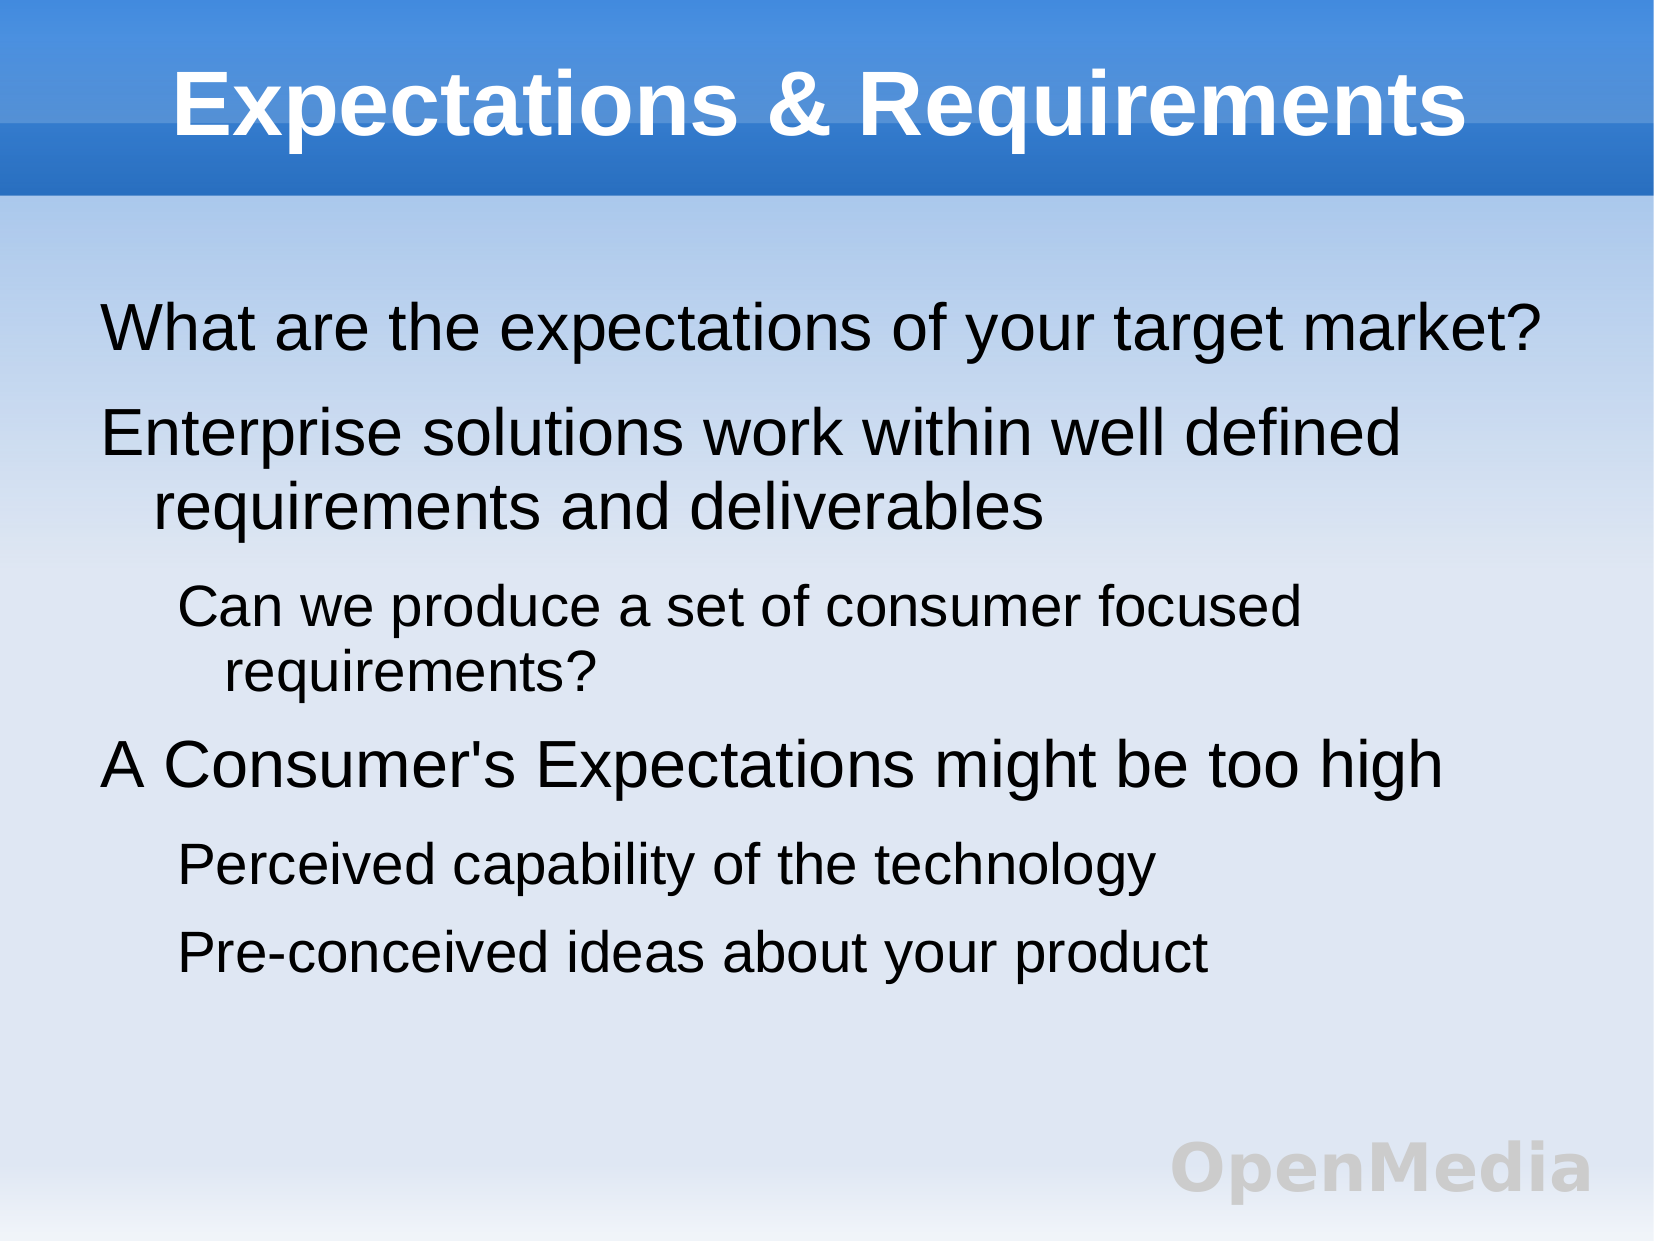

# Expectations & Requirements
What are the expectations of your target market?
Enterprise solutions work within well defined requirements and deliverables
Can we produce a set of consumer focused requirements?
A Consumer's Expectations might be too high
Perceived capability of the technology
Pre-conceived ideas about your product
6